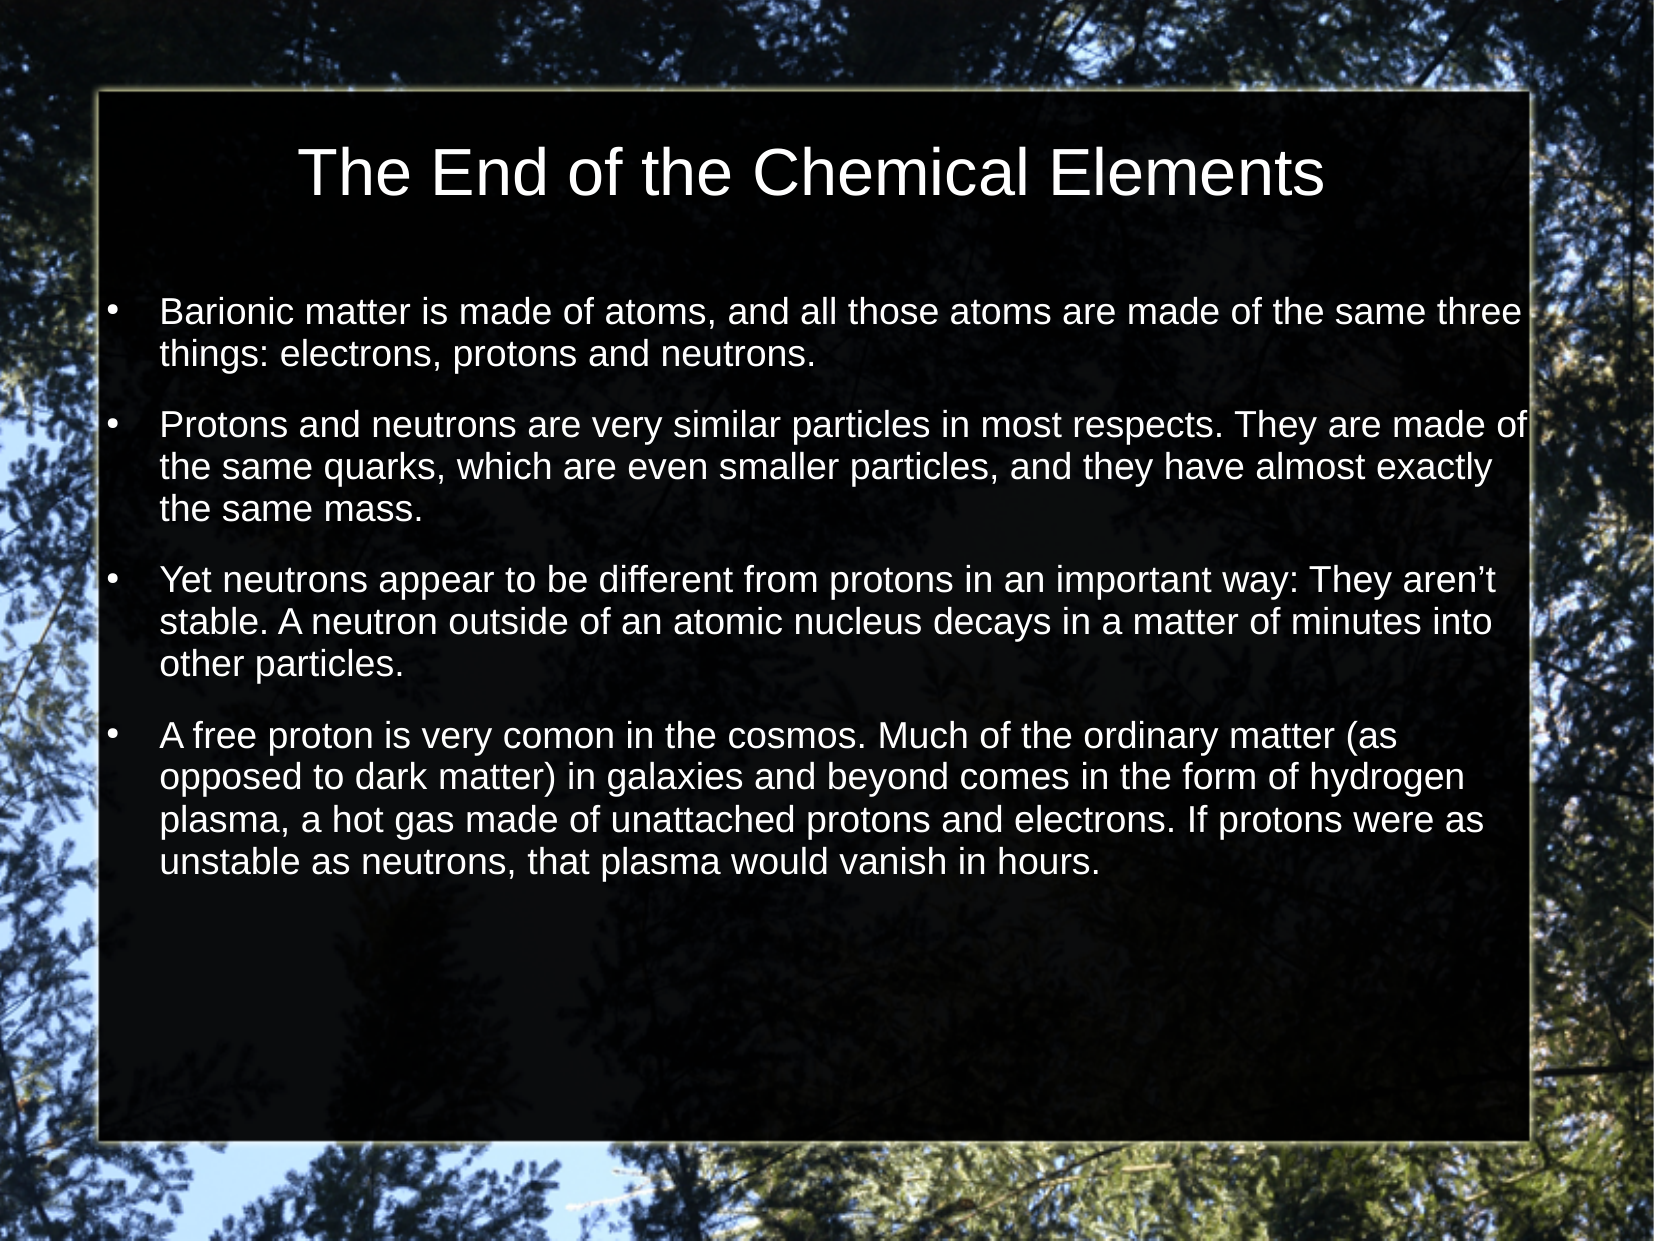

# The End of the Chemical Elements
Barionic matter is made of atoms, and all those atoms are made of the same three things: electrons, protons and neutrons.
Protons and neutrons are very similar particles in most respects. They are made of the same quarks, which are even smaller particles, and they have almost exactly the same mass.
Yet neutrons appear to be different from protons in an important way: They aren’t stable. A neutron outside of an atomic nucleus decays in a matter of minutes into other particles.
A free proton is very comon in the cosmos. Much of the ordinary matter (as opposed to dark matter) in galaxies and beyond comes in the form of hydrogen plasma, a hot gas made of unattached protons and electrons. If protons were as unstable as neutrons, that plasma would vanish in hours.